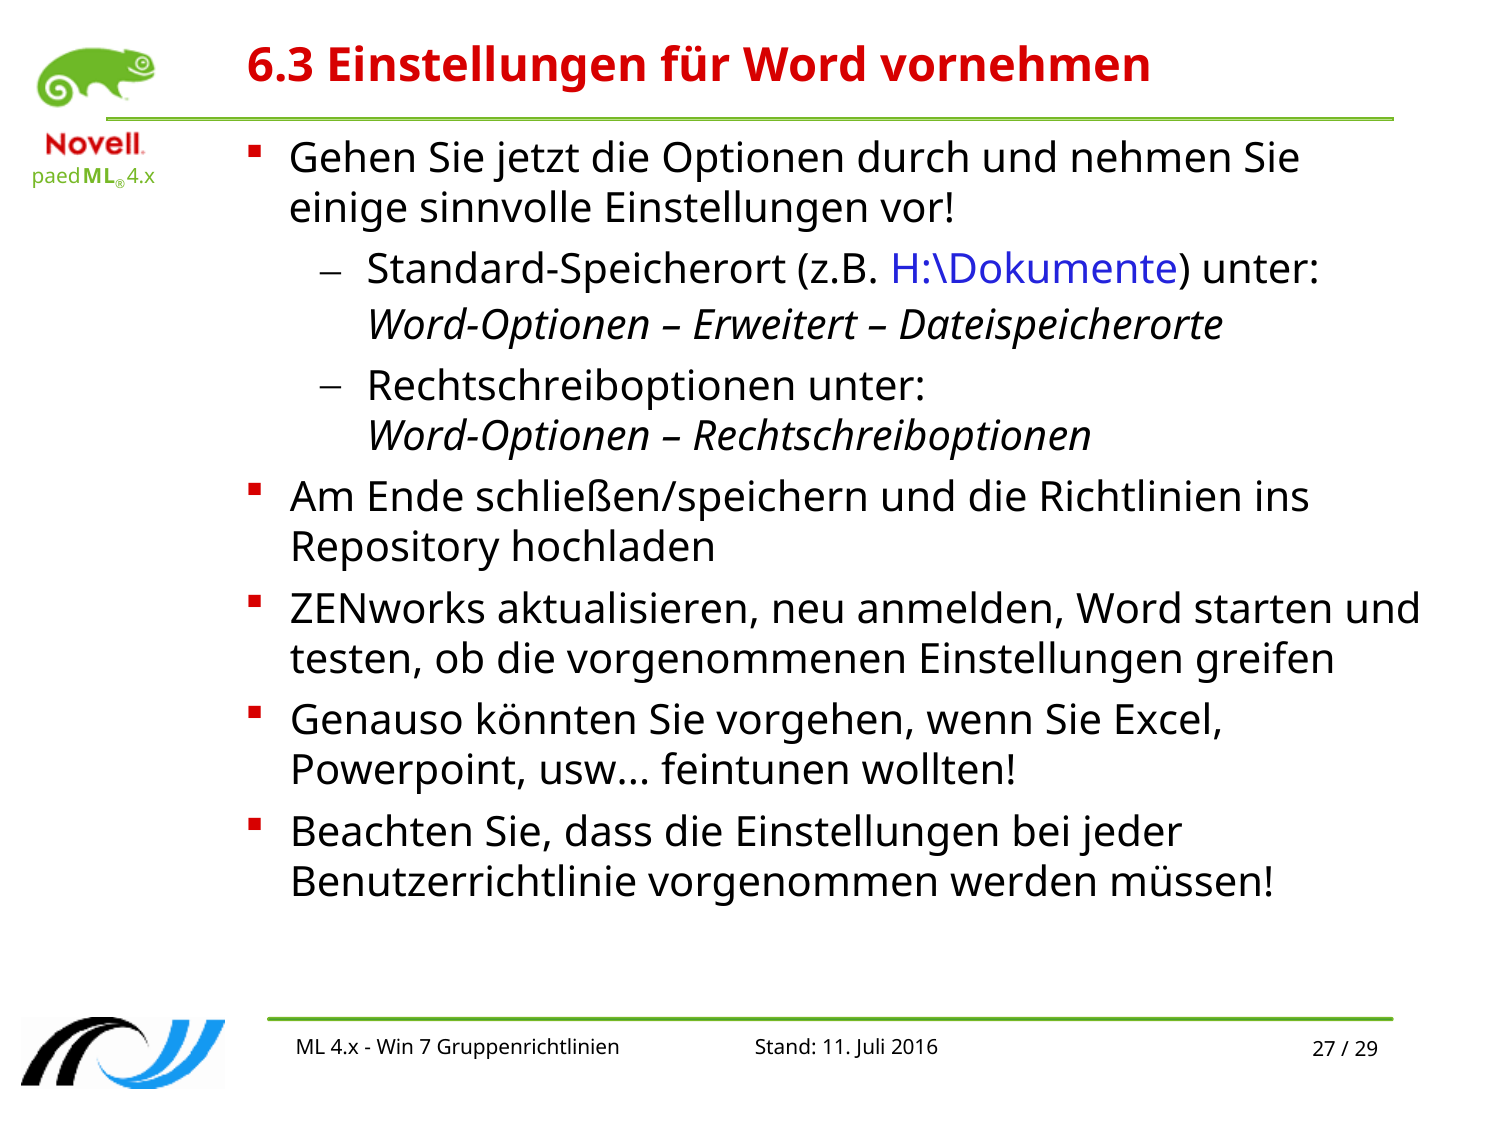

# 6.3 Einstellungen für Word vornehmen
Gehen Sie jetzt die Optionen durch und nehmen Sie einige sinnvolle Einstellungen vor!
Standard-Speicherort (z.B. H:\Dokumente) unter:
Word-Optionen – Erweitert – Dateispeicherorte
Rechtschreiboptionen unter:
Word-Optionen – Rechtschreiboptionen
Am Ende schließen/speichern und die Richtlinien ins Repository hochladen
ZENworks aktualisieren, neu anmelden, Word starten und testen, ob die vorgenommenen Einstellungen greifen
Genauso könnten Sie vorgehen, wenn Sie Excel, Powerpoint, usw... feintunen wollten!
Beachten Sie, dass die Einstellungen bei jeder Benutzerrichtlinie vorgenommen werden müssen!
ML 4.x - Win 7 Gruppenrichtlinien
11. Juli 2016
27